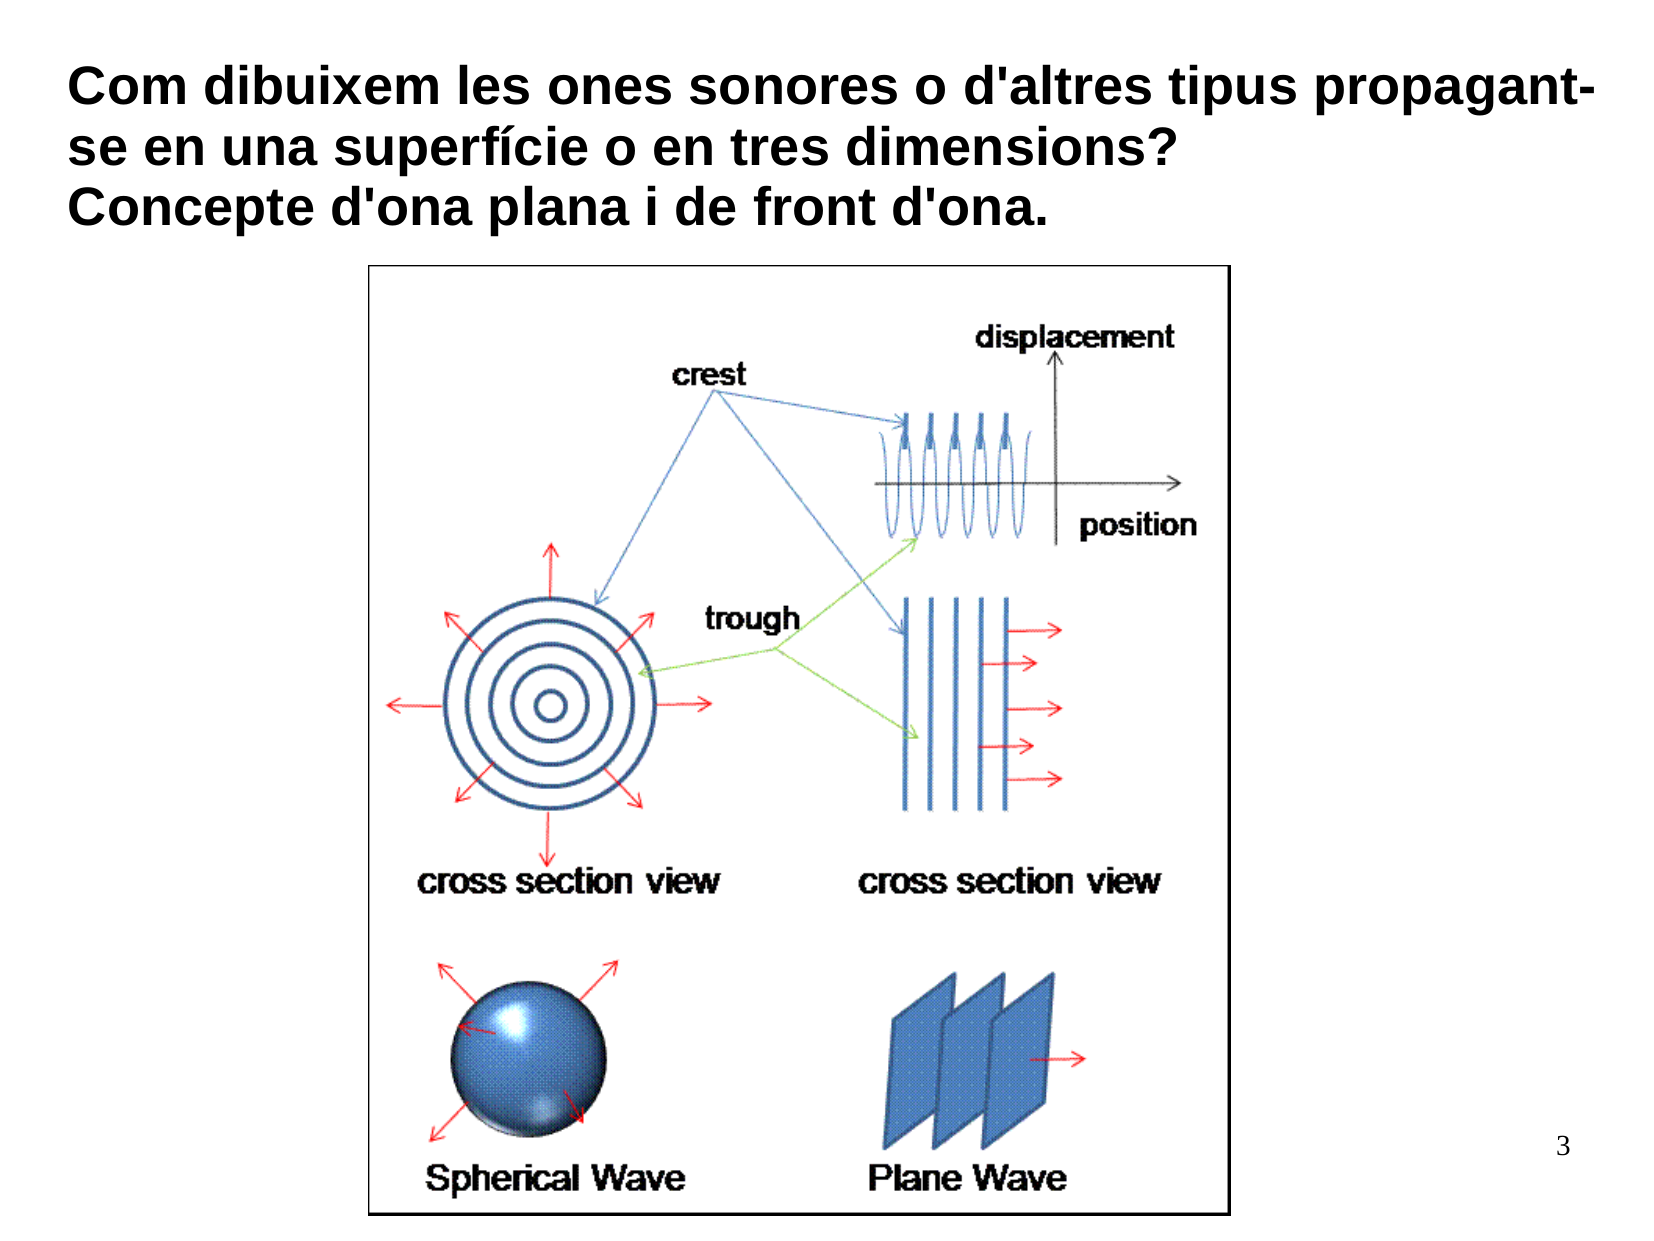

Com dibuixem les ones sonores o d'altres tipus propagant-se en una superfície o en tres dimensions?
Concepte d'ona plana i de front d'ona.
3